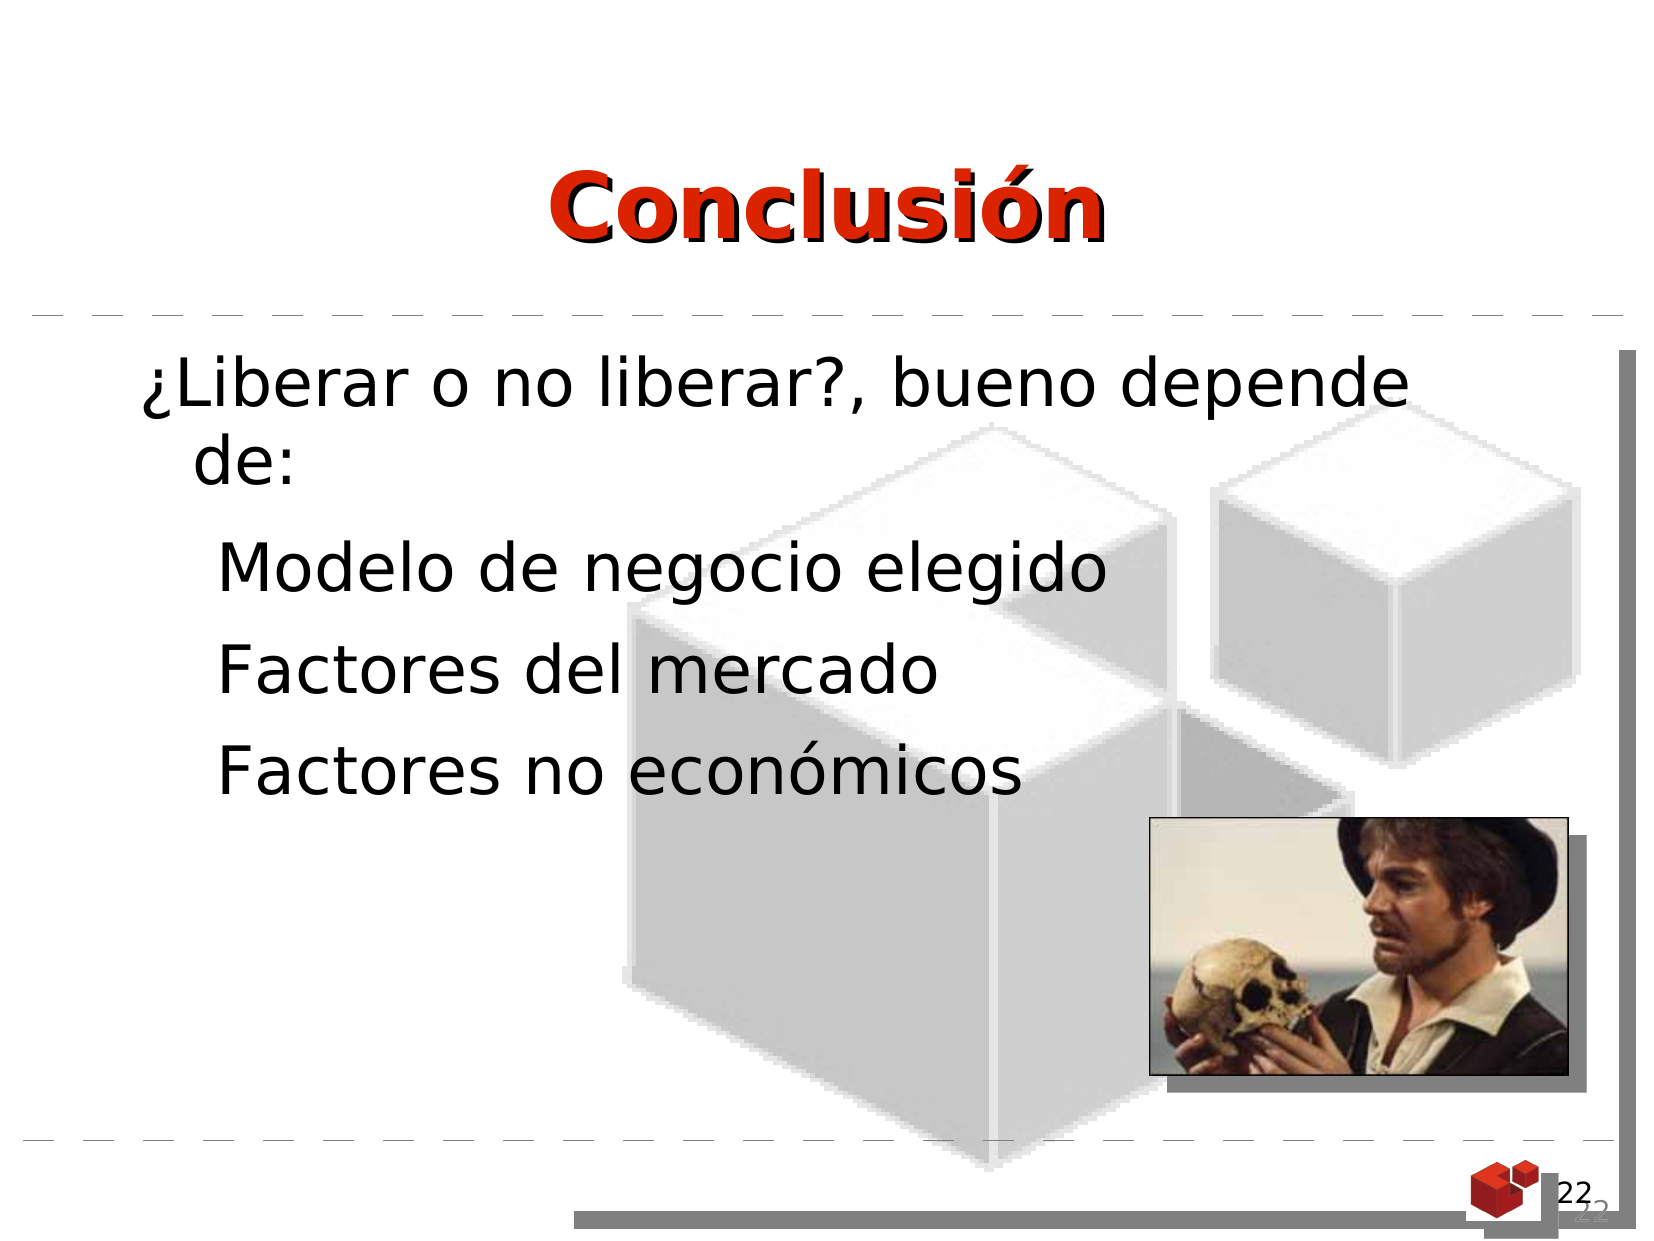

# Conclusión
¿Liberar o no liberar?, bueno depende de:
Modelo de negocio elegido
Factores del mercado
Factores no económicos